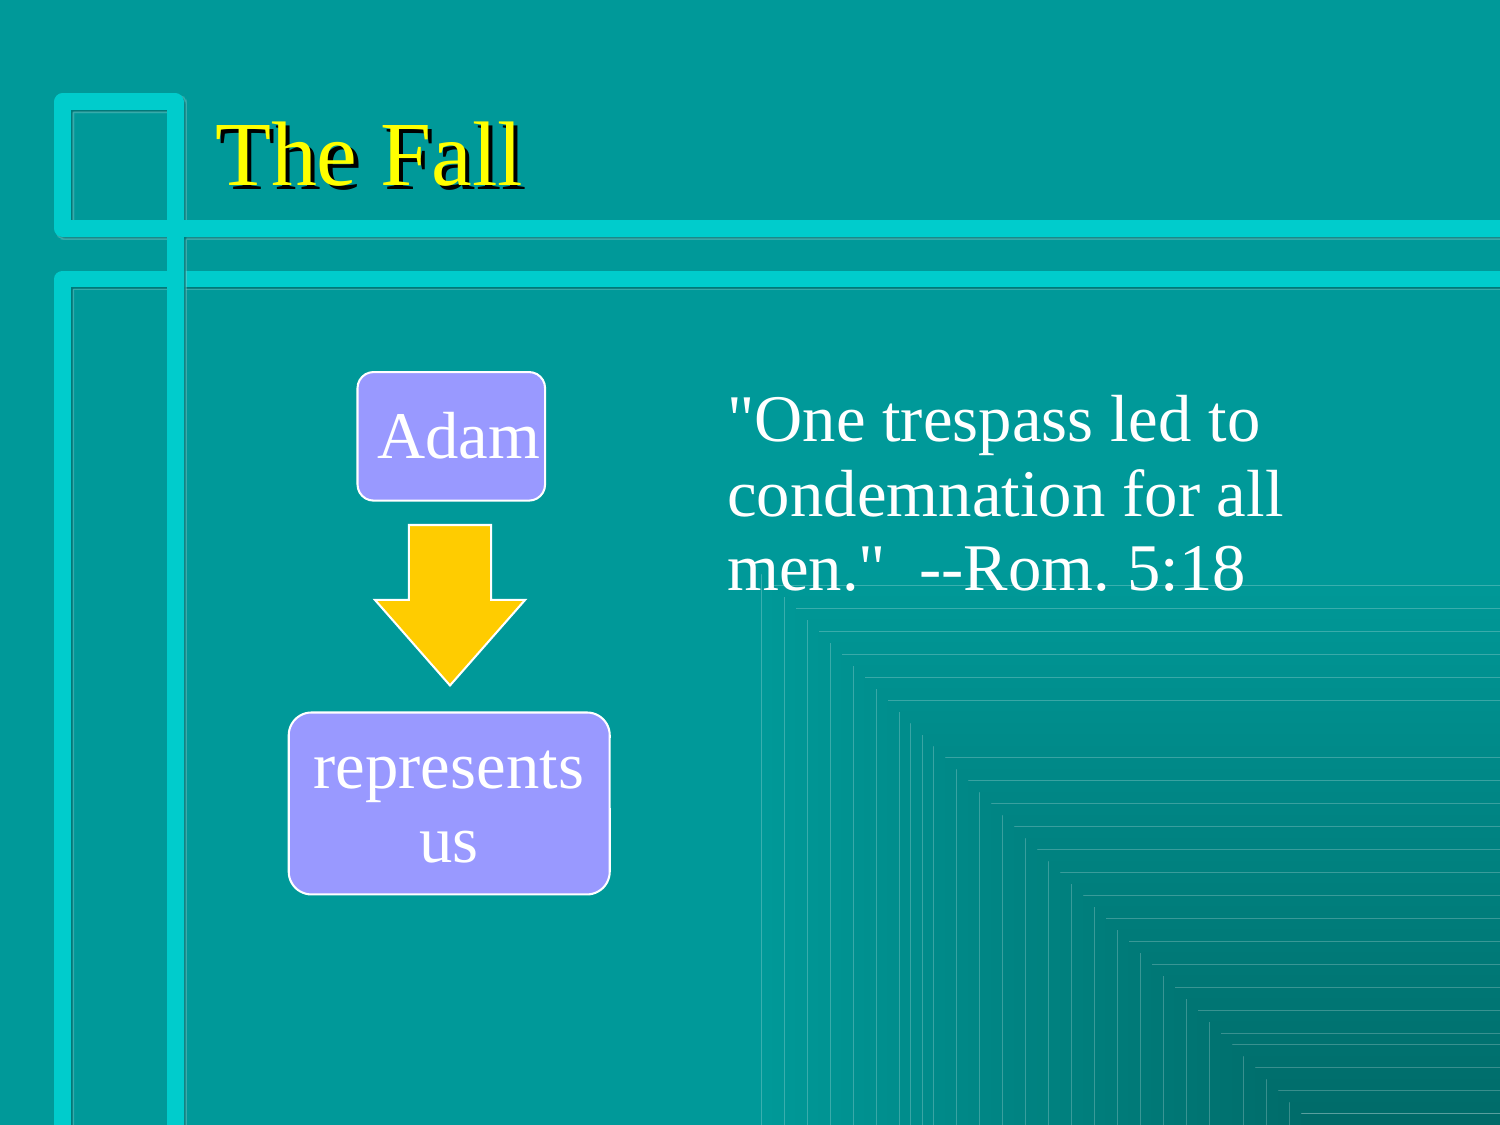

# The Fall
Adam
"One trespass led to condemnation for all men." --Rom. 5:18
represents
us